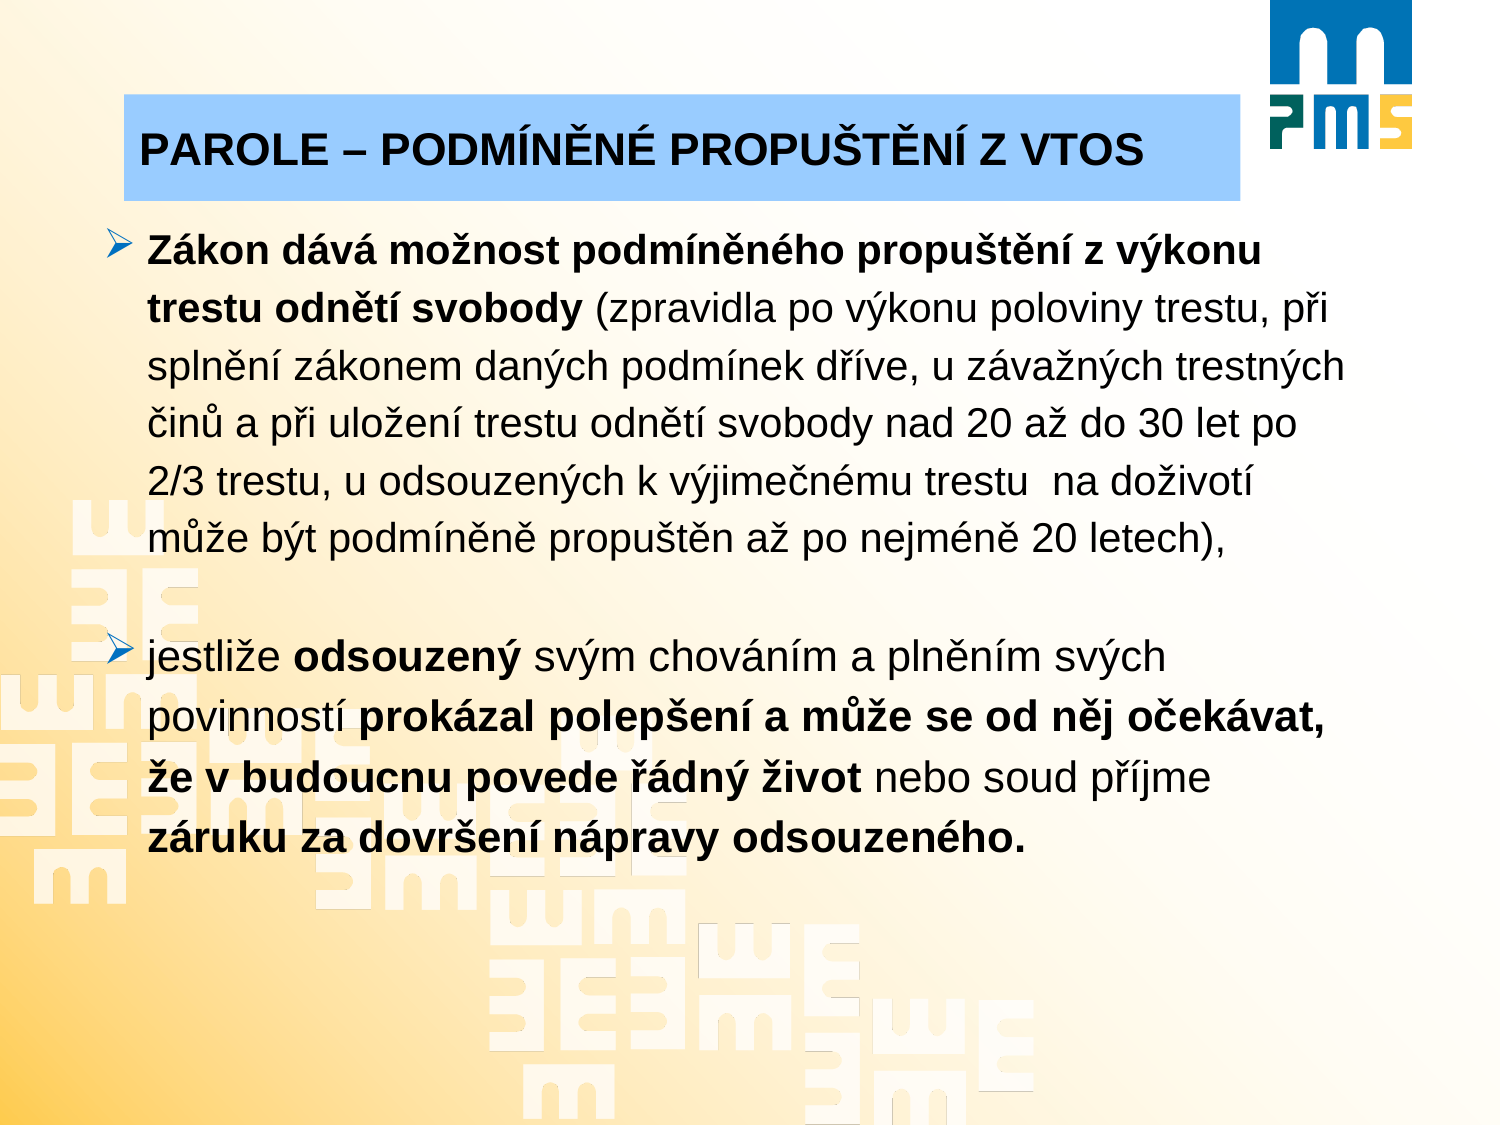

# PAROLE – PODMÍNĚNÉ PROPUŠTĚNÍ Z VTOS
Zákon dává možnost podmíněného propuštění z výkonu trestu odnětí svobody (zpravidla po výkonu poloviny trestu, při splnění zákonem daných podmínek dříve, u závažných trestných činů a při uložení trestu odnětí svobody nad 20 až do 30 let po 2/3 trestu, u odsouzených k výjimečnému trestu na doživotí může být podmíněně propuštěn až po nejméně 20 letech),
jestliže odsouzený svým chováním a plněním svých povinností prokázal polepšení a může se od něj očekávat, že v budoucnu povede řádný život nebo soud příjme záruku za dovršení nápravy odsouzeného.